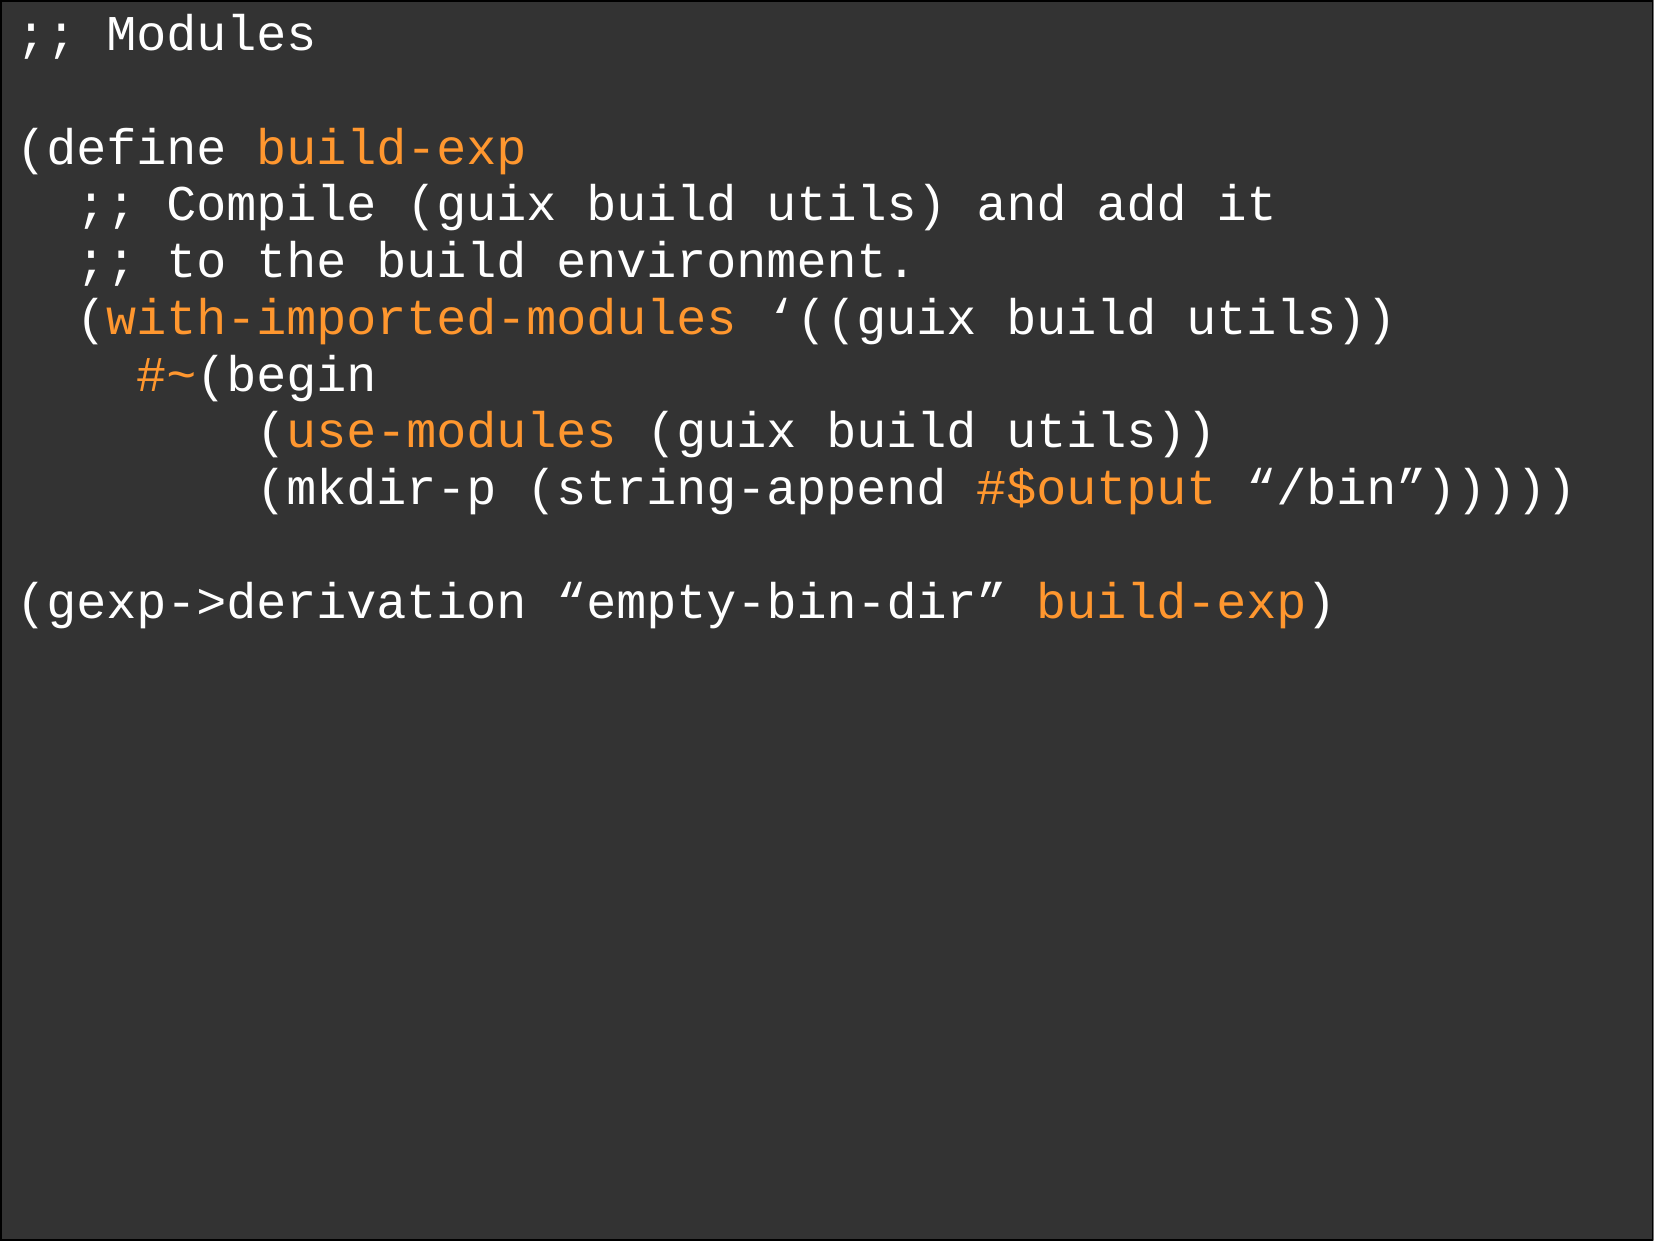

;; Modules
(define build-exp
 ;; Compile (guix build utils) and add it
 ;; to the build environment.
 (with-imported-modules ‘((guix build utils))
 #~(begin
 (use-modules (guix build utils))
 (mkdir-p (string-append #$output “/bin”)))))
(gexp->derivation “empty-bin-dir” build-exp)
# G-Exps: Modules
17